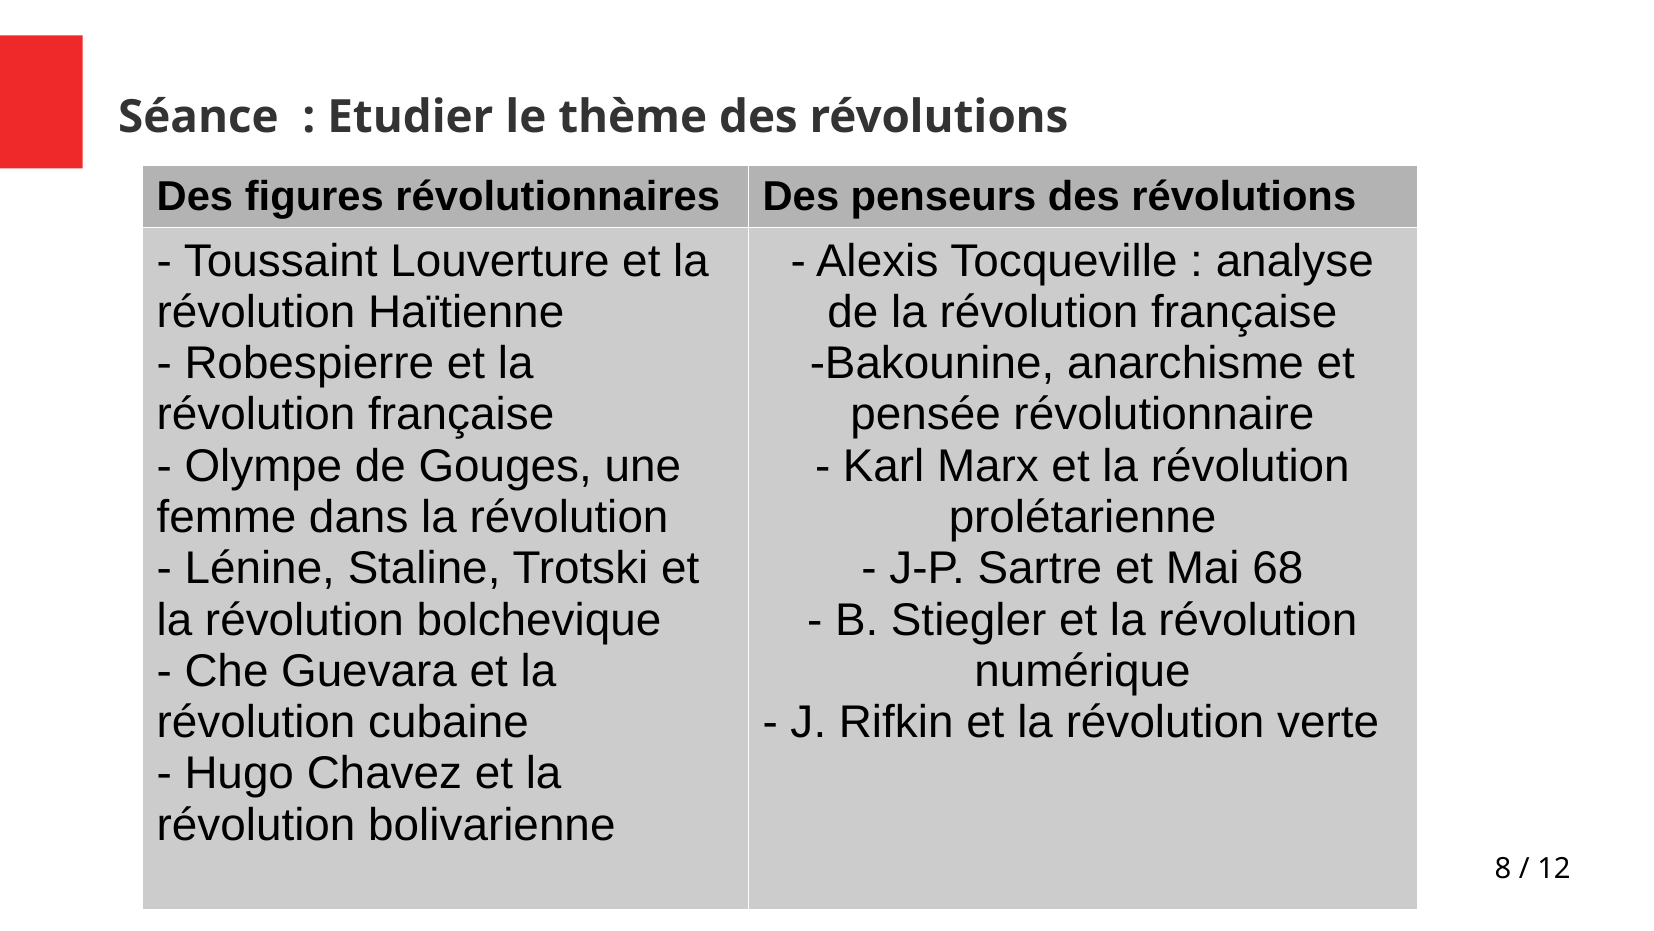

# Séance  : Etudier le thème des révolutions
| Des figures révolutionnaires | Des penseurs des révolutions |
| --- | --- |
| - Toussaint Louverture et la révolution Haïtienne - Robespierre et la révolution française - Olympe de Gouges, une femme dans la révolution - Lénine, Staline, Trotski et la révolution bolchevique - Che Guevara et la révolution cubaine - Hugo Chavez et la révolution bolivarienne | - Alexis Tocqueville : analyse de la révolution française -Bakounine, anarchisme et pensée révolutionnaire - Karl Marx et la révolution prolétarienne - J-P. Sartre et Mai 68 - B. Stiegler et la révolution numérique - J. Rifkin et la révolution verte |
8